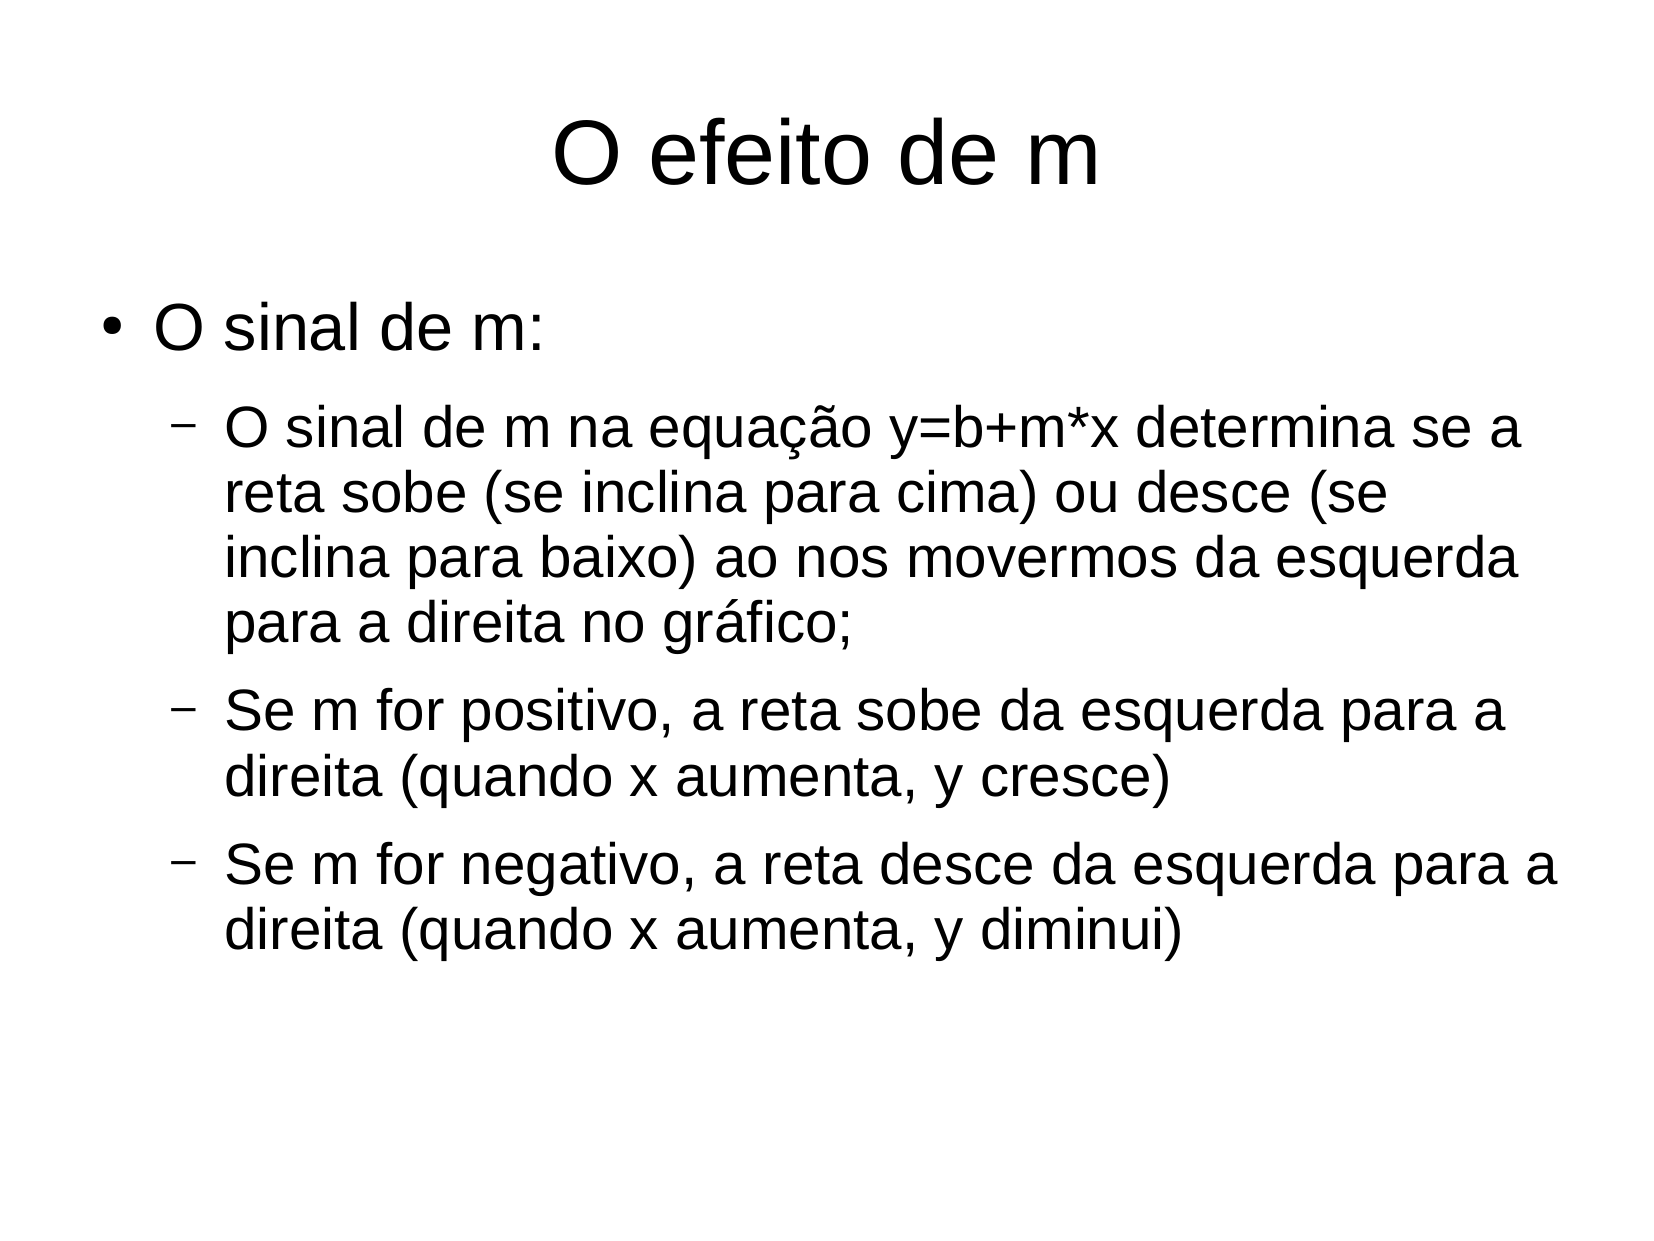

# O efeito de m
O sinal de m:
O sinal de m na equação y=b+m*x determina se a reta sobe (se inclina para cima) ou desce (se inclina para baixo) ao nos movermos da esquerda para a direita no gráfico;
Se m for positivo, a reta sobe da esquerda para a direita (quando x aumenta, y cresce)
Se m for negativo, a reta desce da esquerda para a direita (quando x aumenta, y diminui)